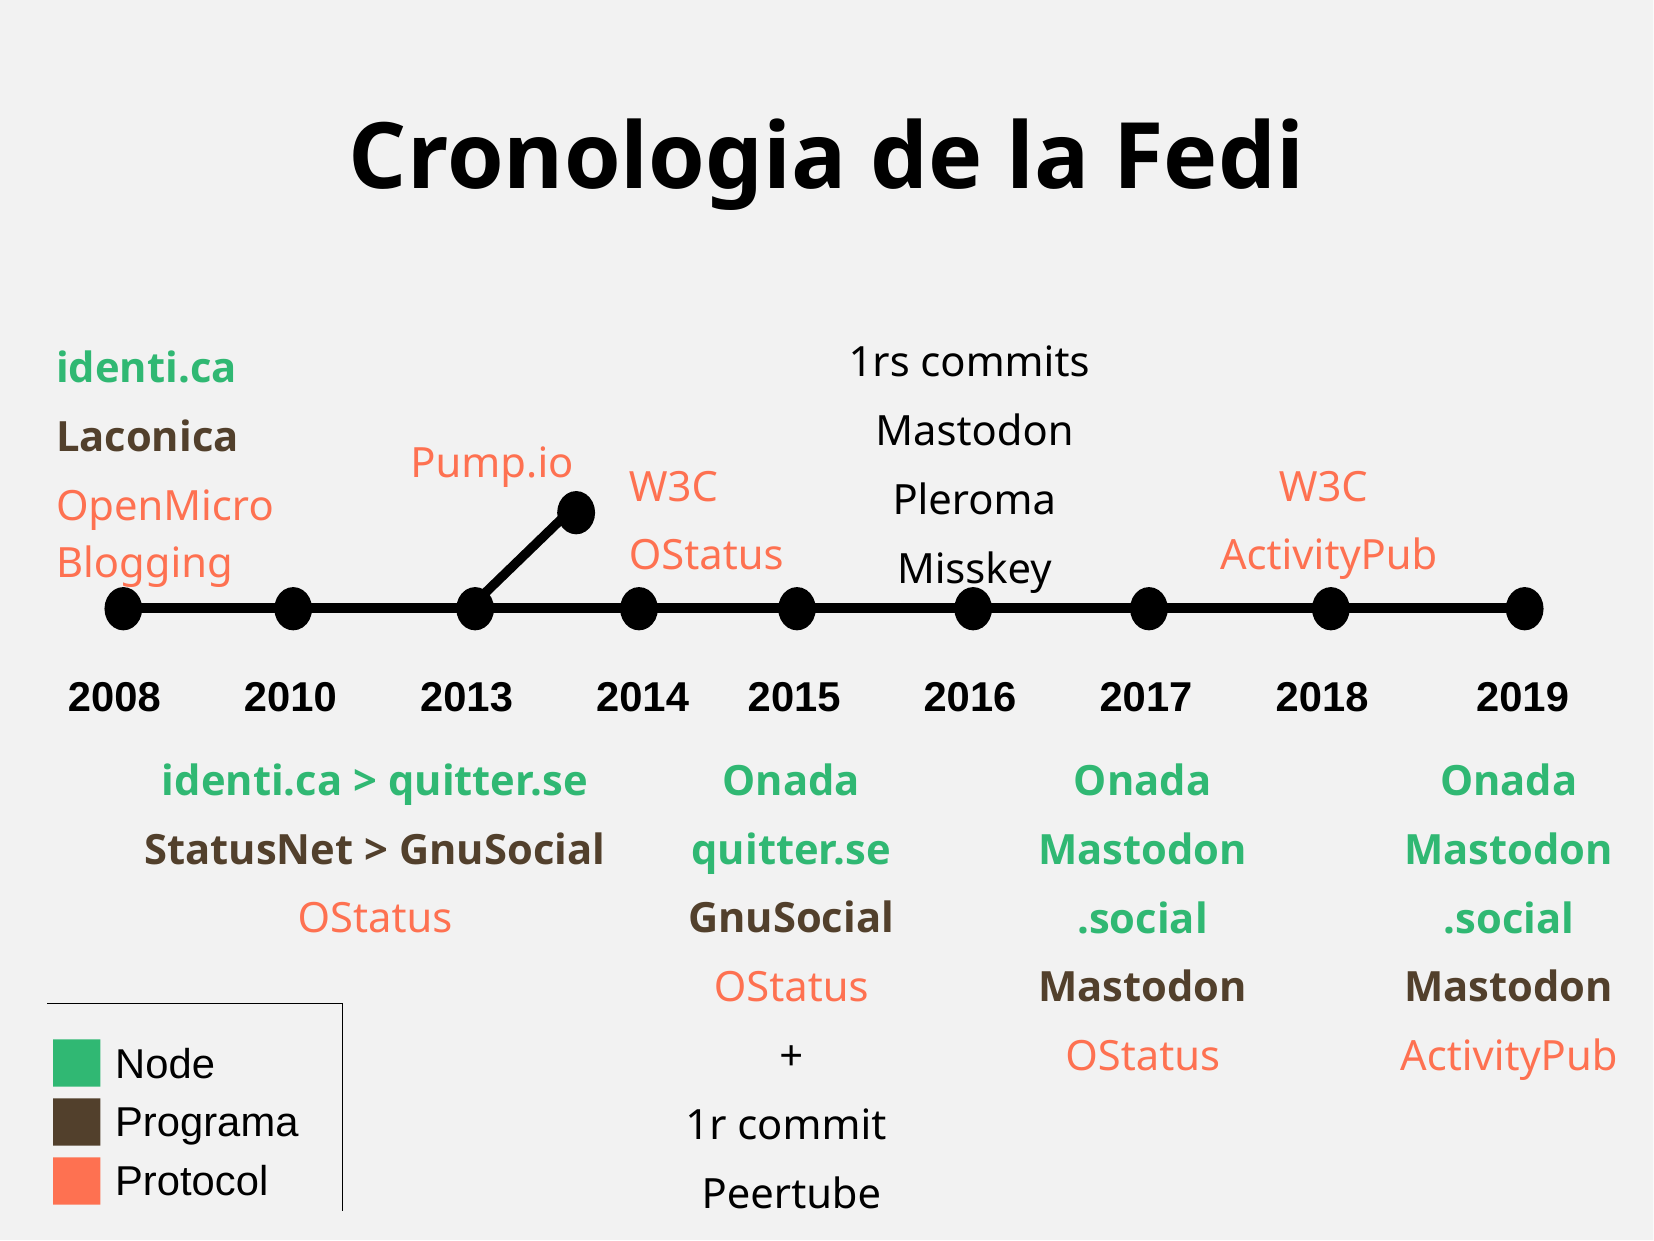

# Cronologia de la Fedi
1rs commits
Mastodon
Pleroma
Misskey
identi.ca
Laconica
OpenMicro Blogging
Pump.io
W3C
OStatus
W3C
ActivityPub
2008
2010
2013
2014
2015
2016
2017
2018
2019
identi.ca > quitter.se
StatusNet > GnuSocial
OStatus
Onada
quitter.se
GnuSocial
OStatus
+
1r commit
Peertube
Onada
Mastodon
.social
Mastodon
OStatus
Onada
Mastodon
.social
Mastodon
ActivityPub
Node
Programa
Protocol